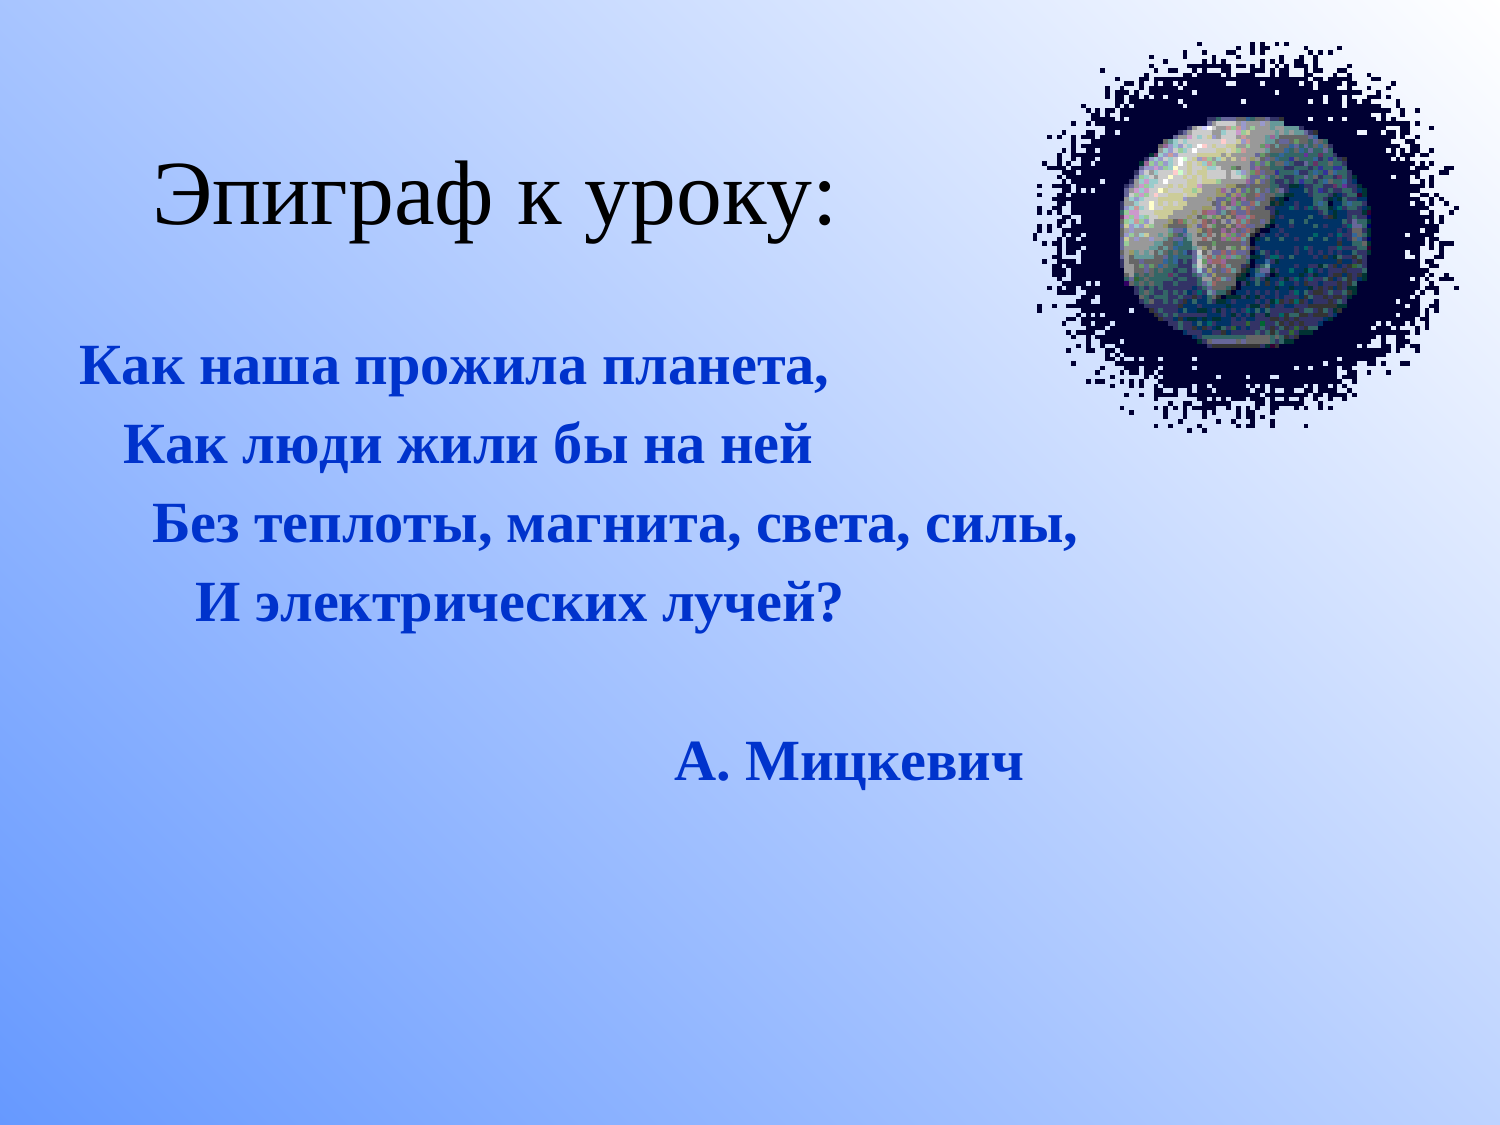

# Эпиграф к уроку:
Как наша прожила планета,
 Как люди жили бы на ней
 Без теплоты, магнита, света, силы,
 И электрических лучей?
 А. Мицкевич